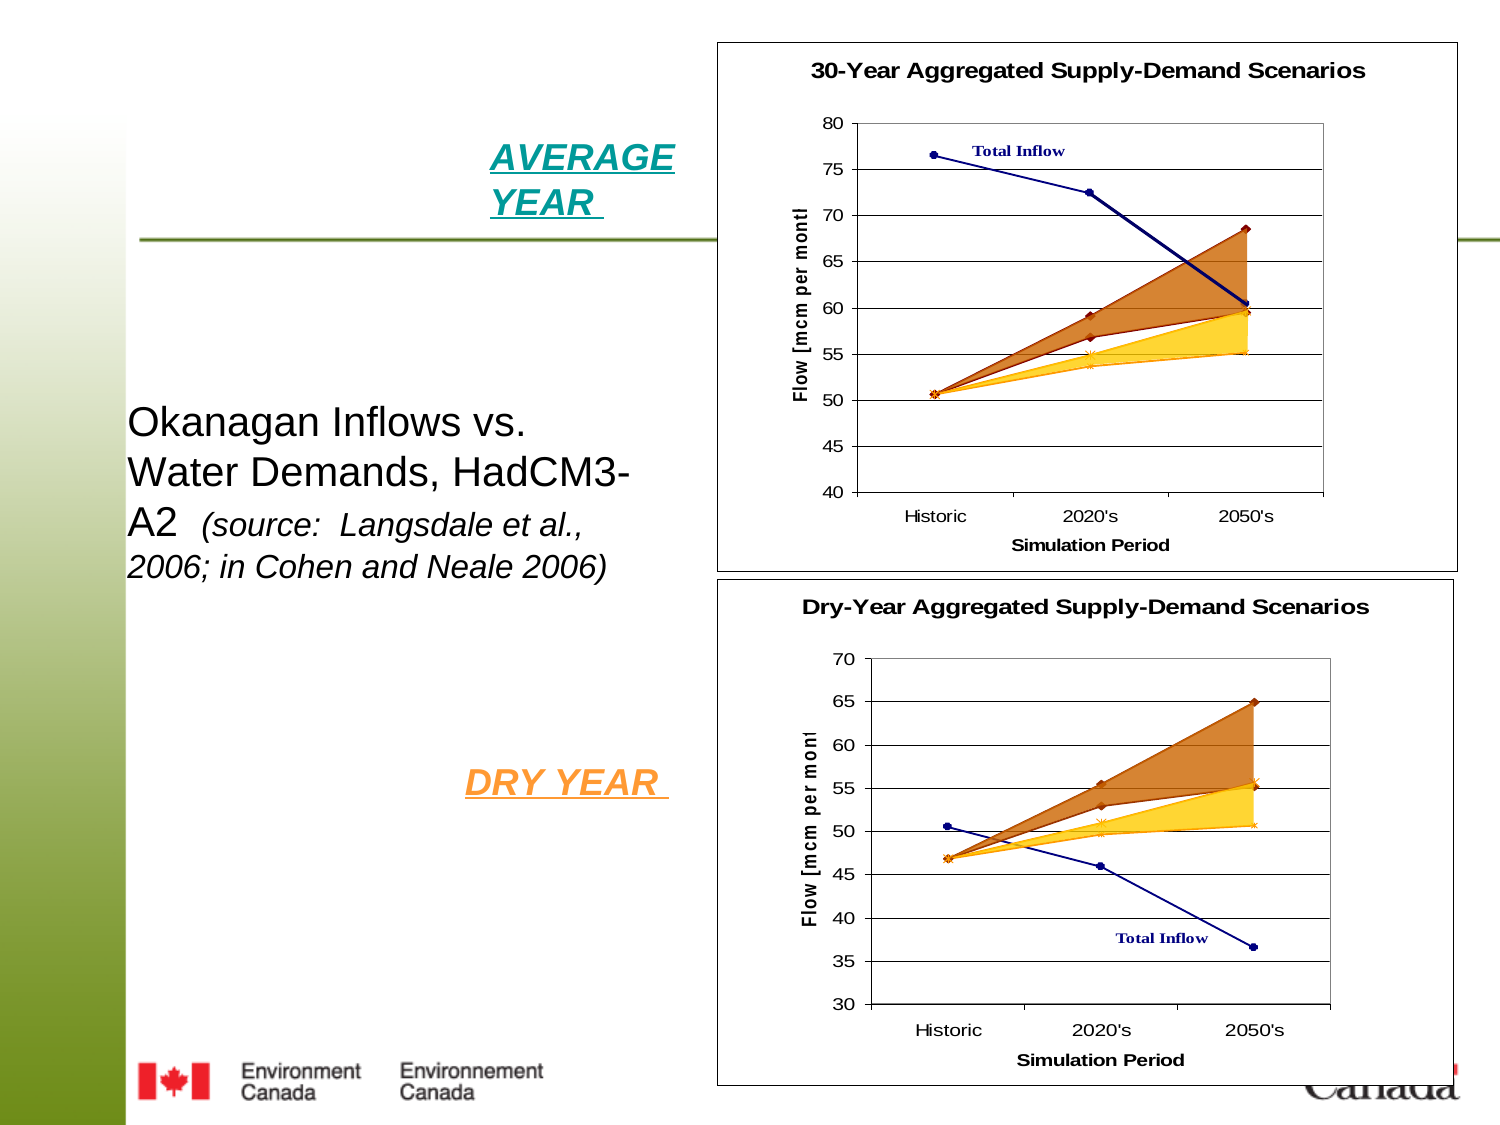

AVERAGE YEAR
Okanagan Inflows vs. Water Demands, HadCM3-A2 (source: Langsdale et al., 2006; in Cohen and Neale 2006)
DRY YEAR